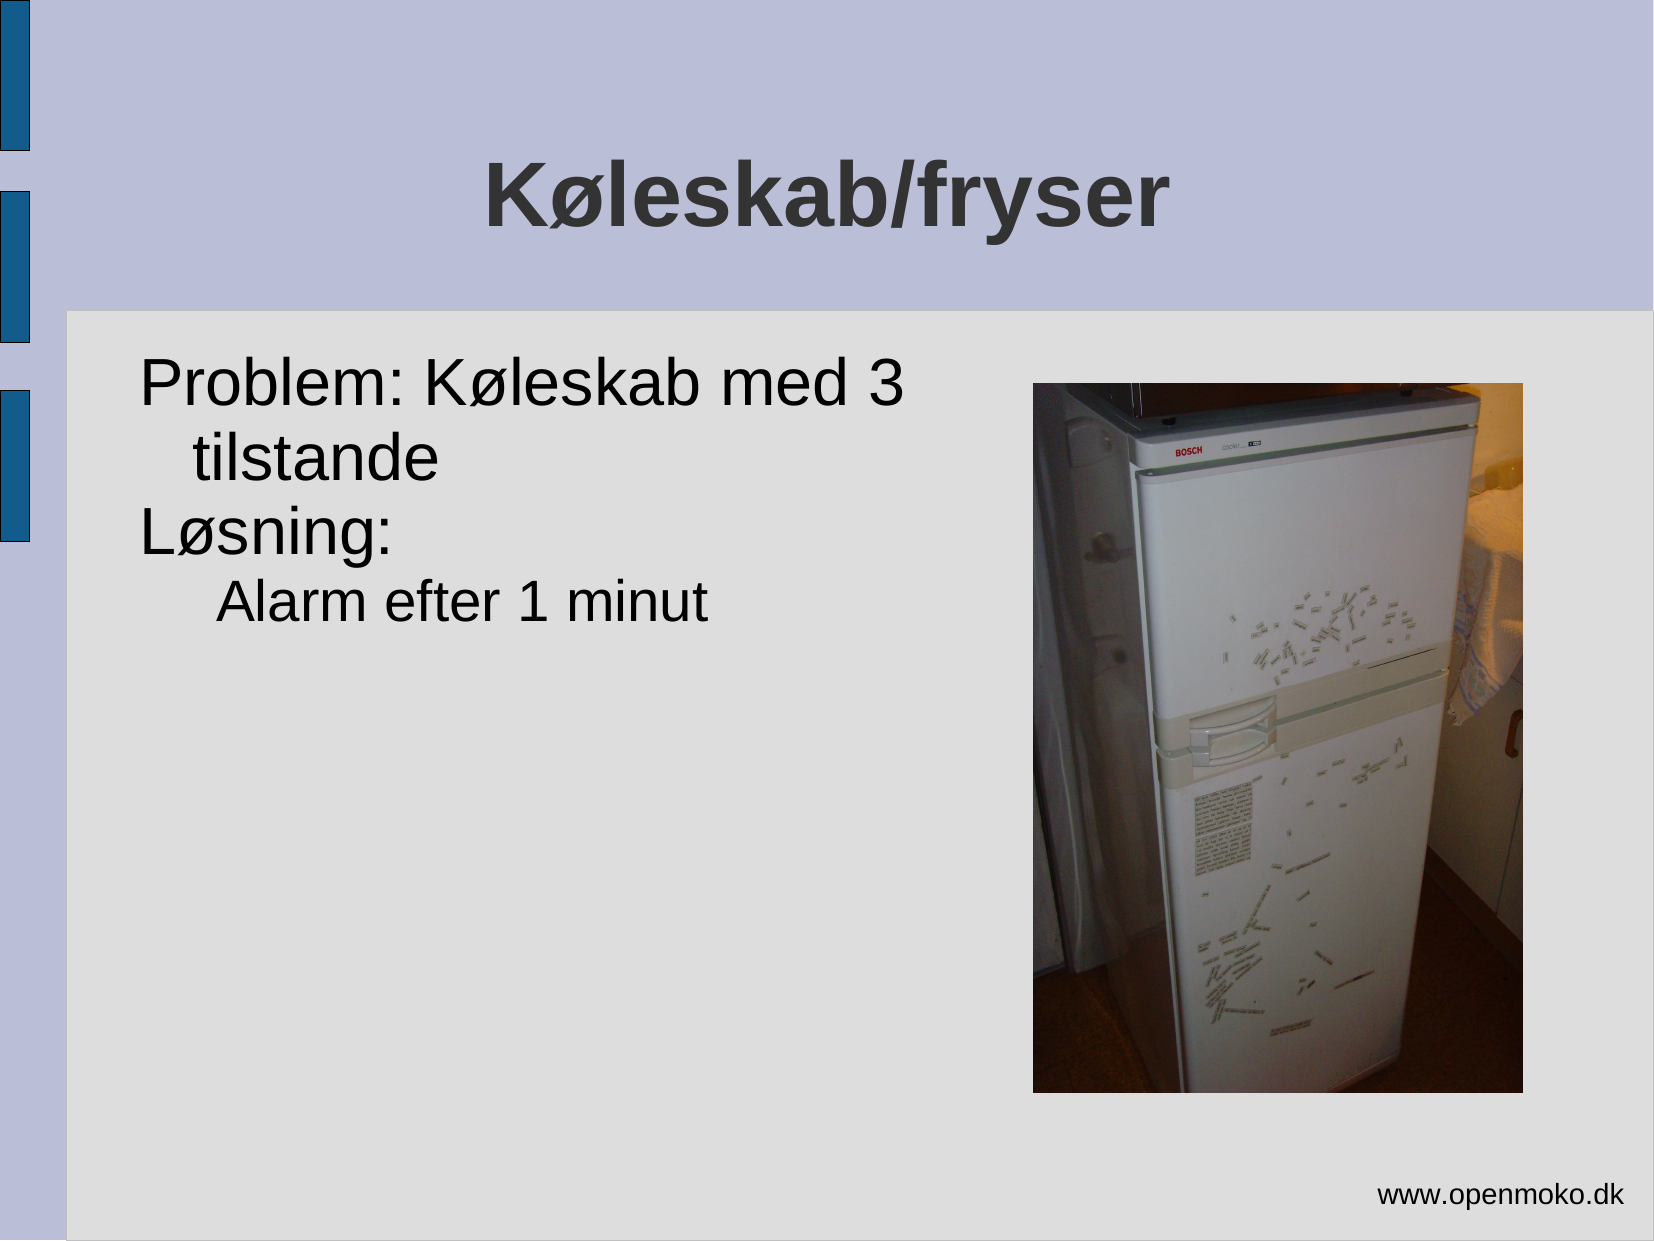

# Køleskab/fryser
Problem: Køleskab med 3 tilstande
Løsning:
Alarm efter 1 minut